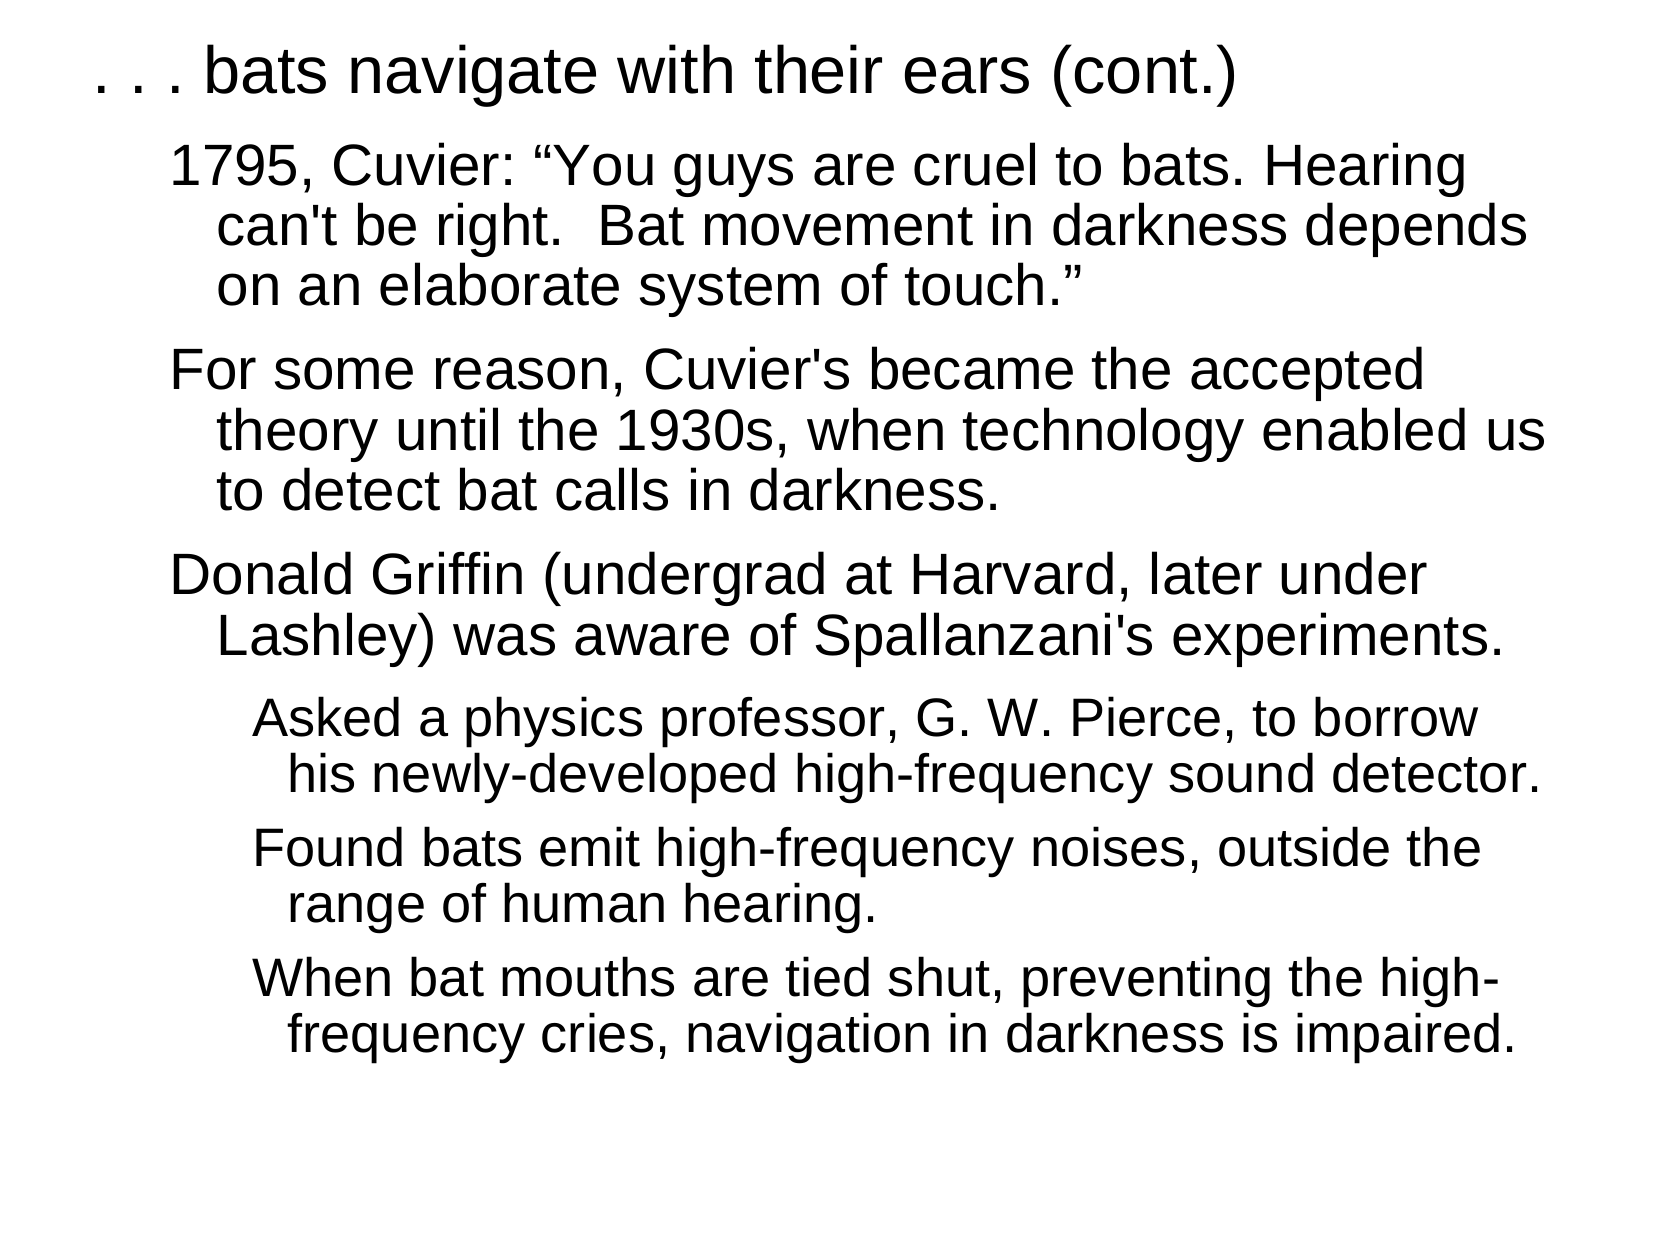

# . . . bats navigate with their ears (cont.)
1795, Cuvier: “You guys are cruel to bats. Hearing can't be right. Bat movement in darkness depends on an elaborate system of touch.”
For some reason, Cuvier's became the accepted theory until the 1930s, when technology enabled us to detect bat calls in darkness.
Donald Griffin (undergrad at Harvard, later under Lashley) was aware of Spallanzani's experiments.
Asked a physics professor, G. W. Pierce, to borrow his newly-developed high-frequency sound detector.
Found bats emit high-frequency noises, outside the range of human hearing.
When bat mouths are tied shut, preventing the high-frequency cries, navigation in darkness is impaired.